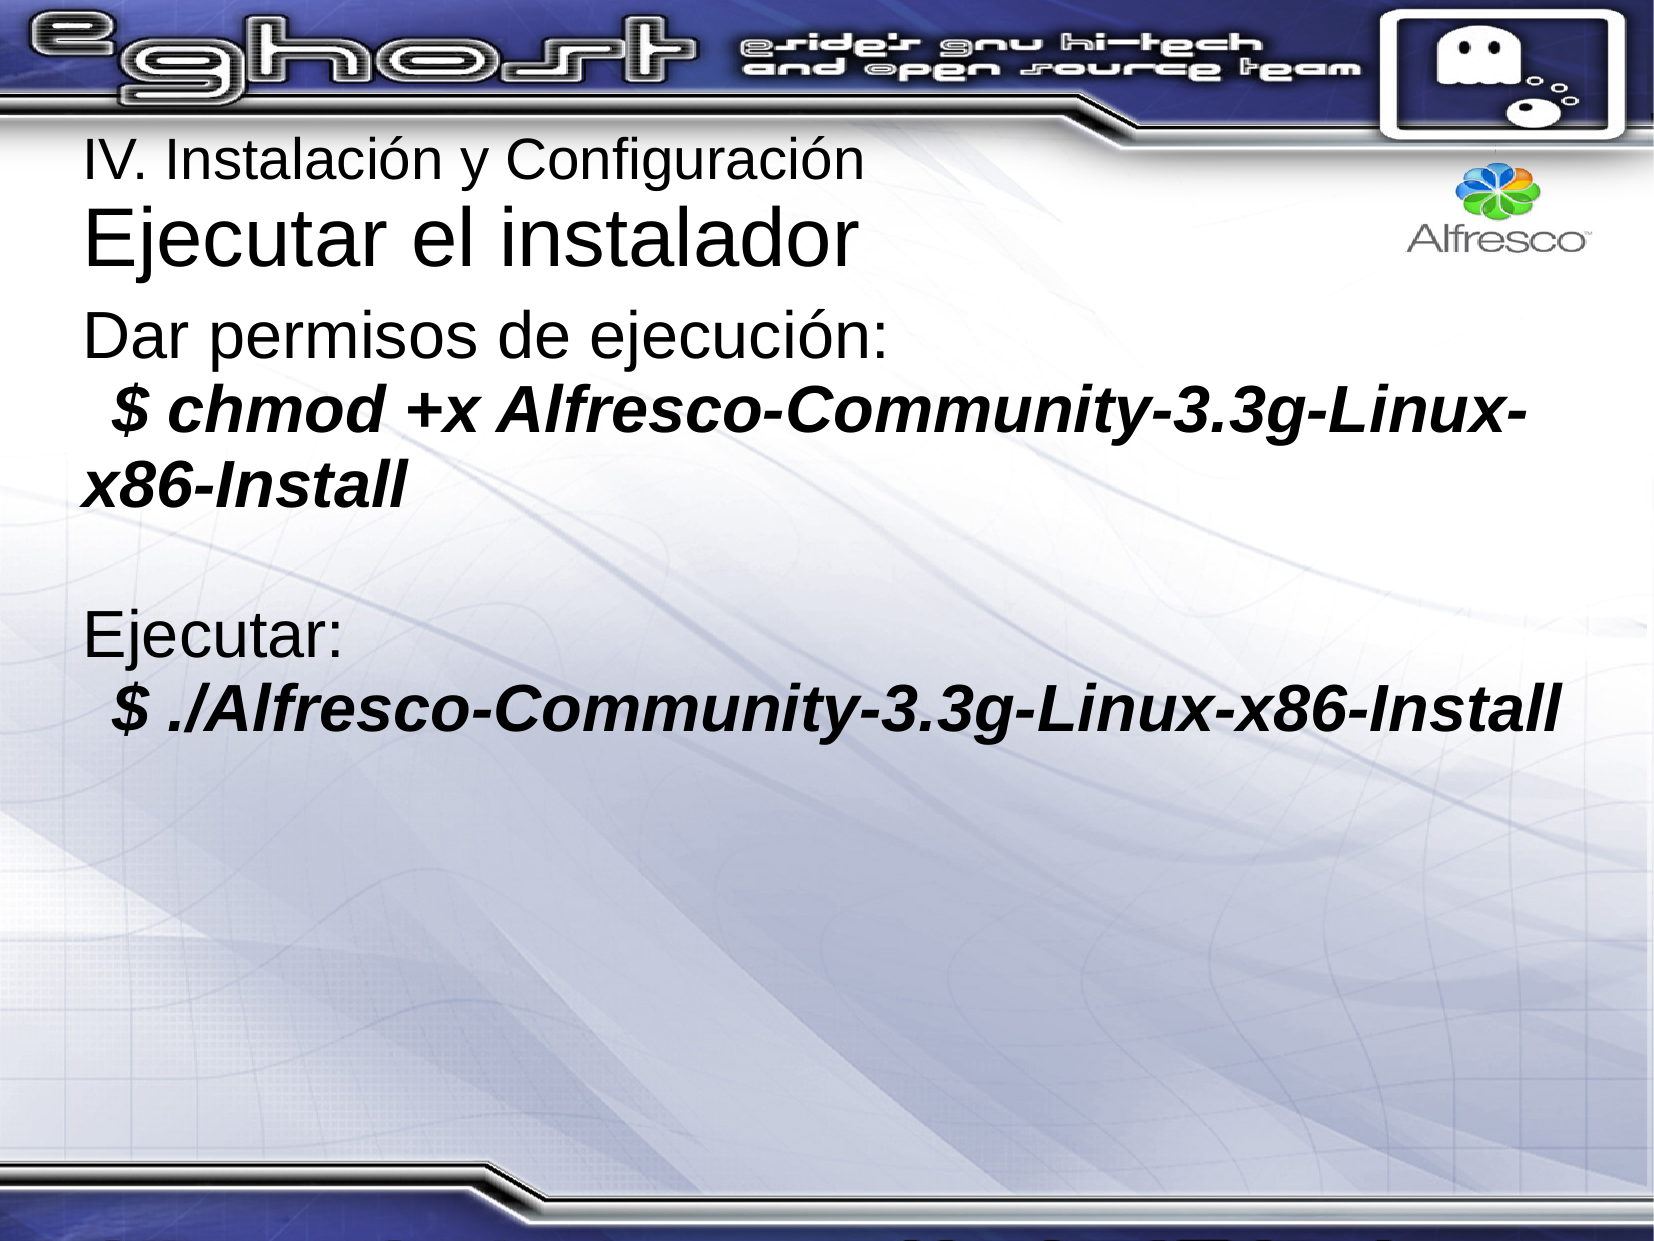

# IV. Instalación y Configuración Ejecutar el instalador
Dar permisos de ejecución:
	$ chmod +x Alfresco-Community-3.3g-Linux-x86-Install
Ejecutar:
	$ ./Alfresco-Community-3.3g-Linux-x86-Install